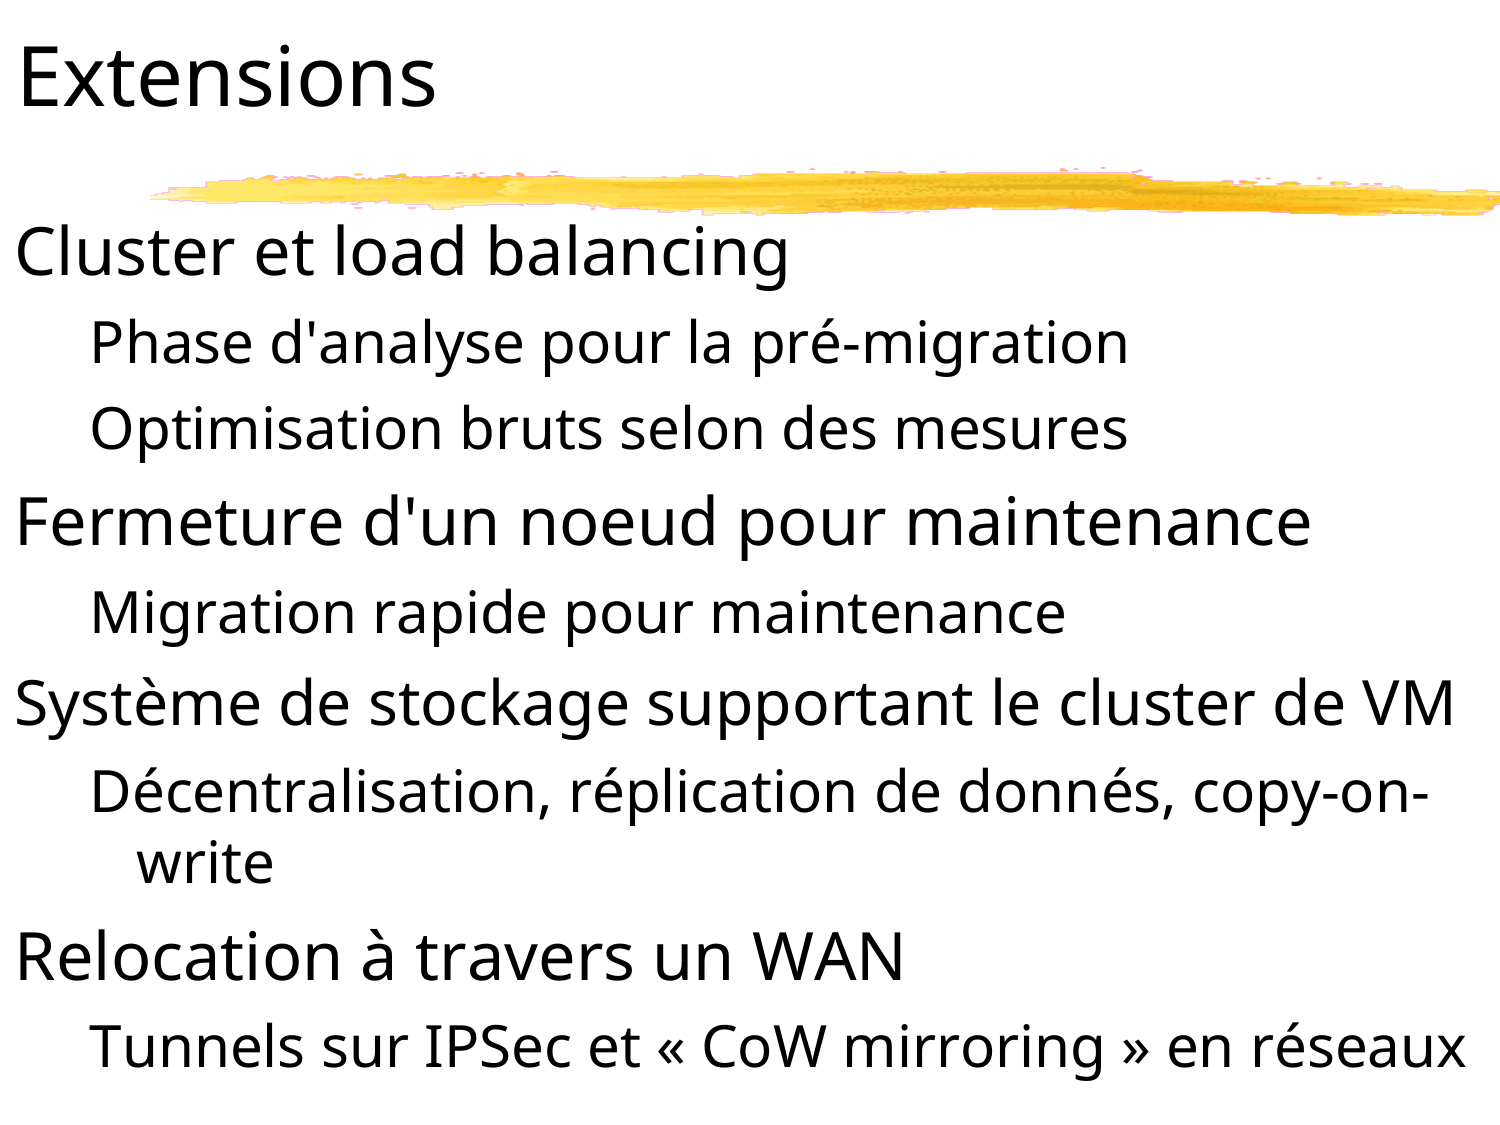

# Extensions
Cluster et load balancing
Phase d'analyse pour la pré-migration
Optimisation bruts selon des mesures
Fermeture d'un noeud pour maintenance
Migration rapide pour maintenance
Système de stockage supportant le cluster de VM
Décentralisation, réplication de donnés, copy-on-write
Relocation à travers un WAN
Tunnels sur IPSec et « CoW mirroring » en réseaux